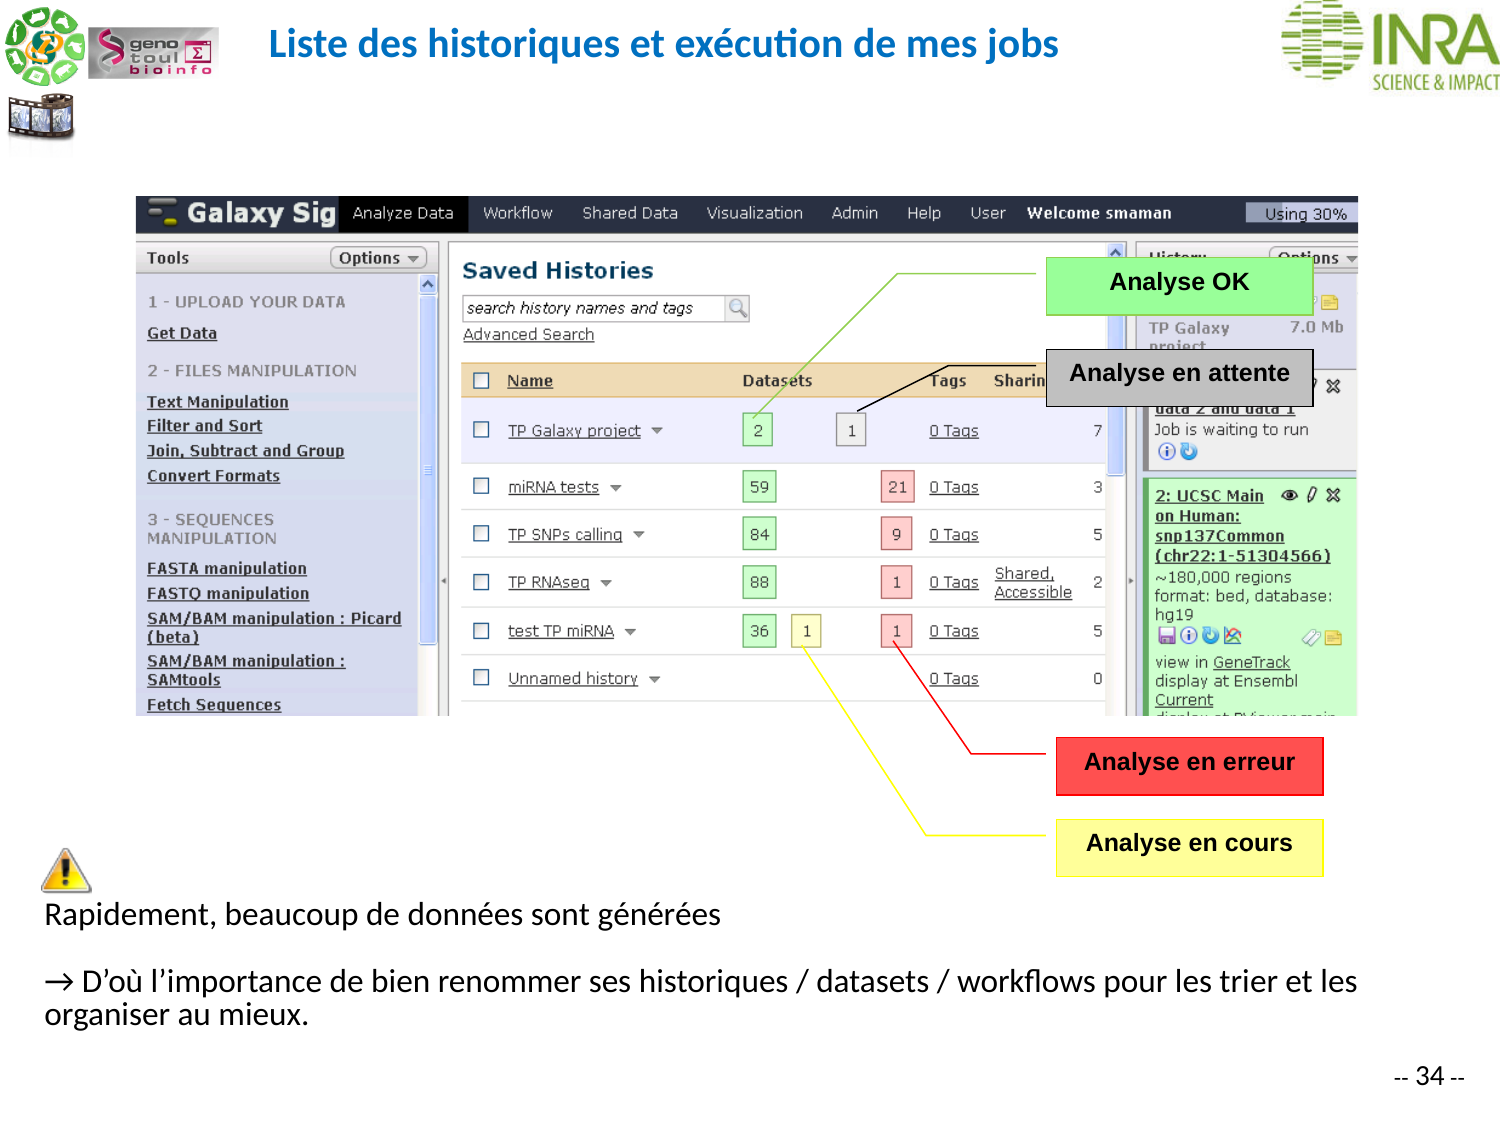

Liste des historiques et exécution de mes jobs
Analyse OK
Analyse en attente
Analyse en erreur
Analyse en cours
Rapidement, beaucoup de données sont générées
→ D’où l’importance de bien renommer ses historiques / datasets / workflows pour les trier et les organiser au mieux.